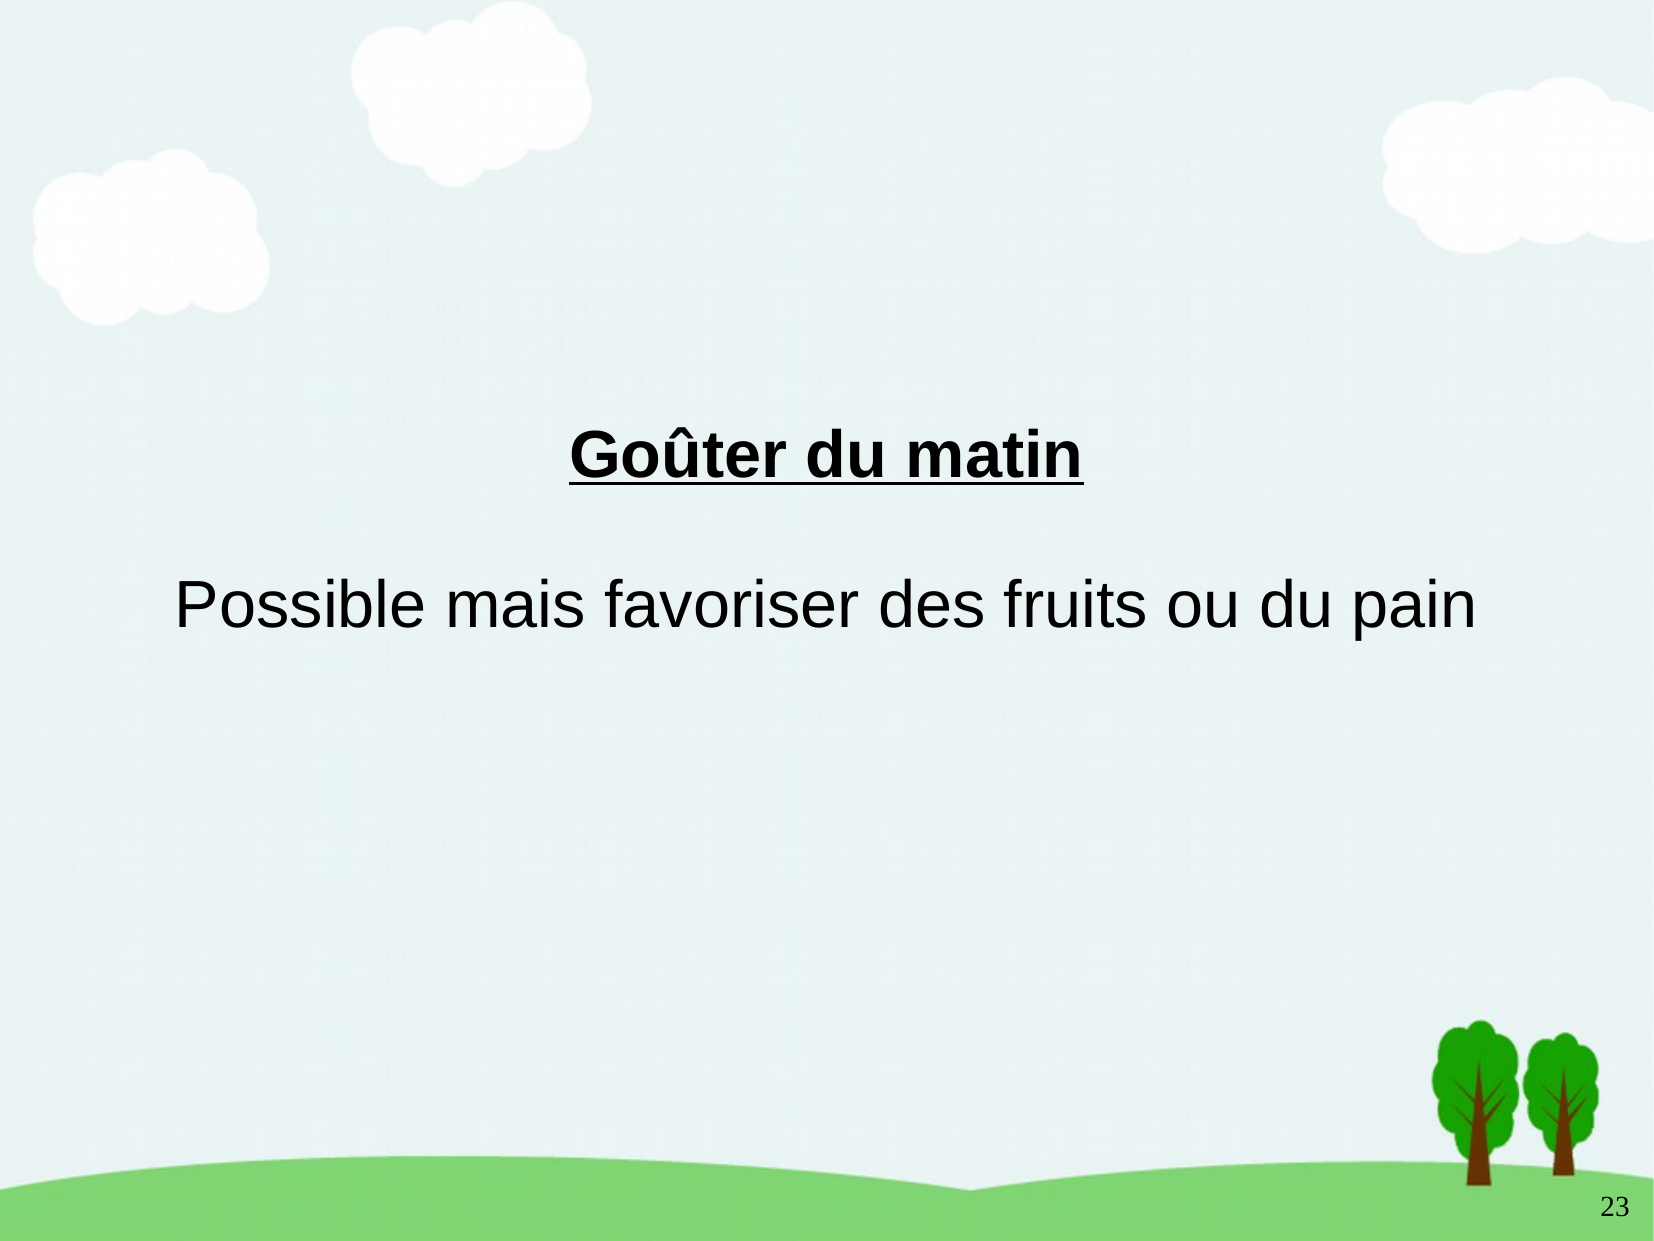

# Goûter du matin
Possible mais favoriser des fruits ou du pain
23